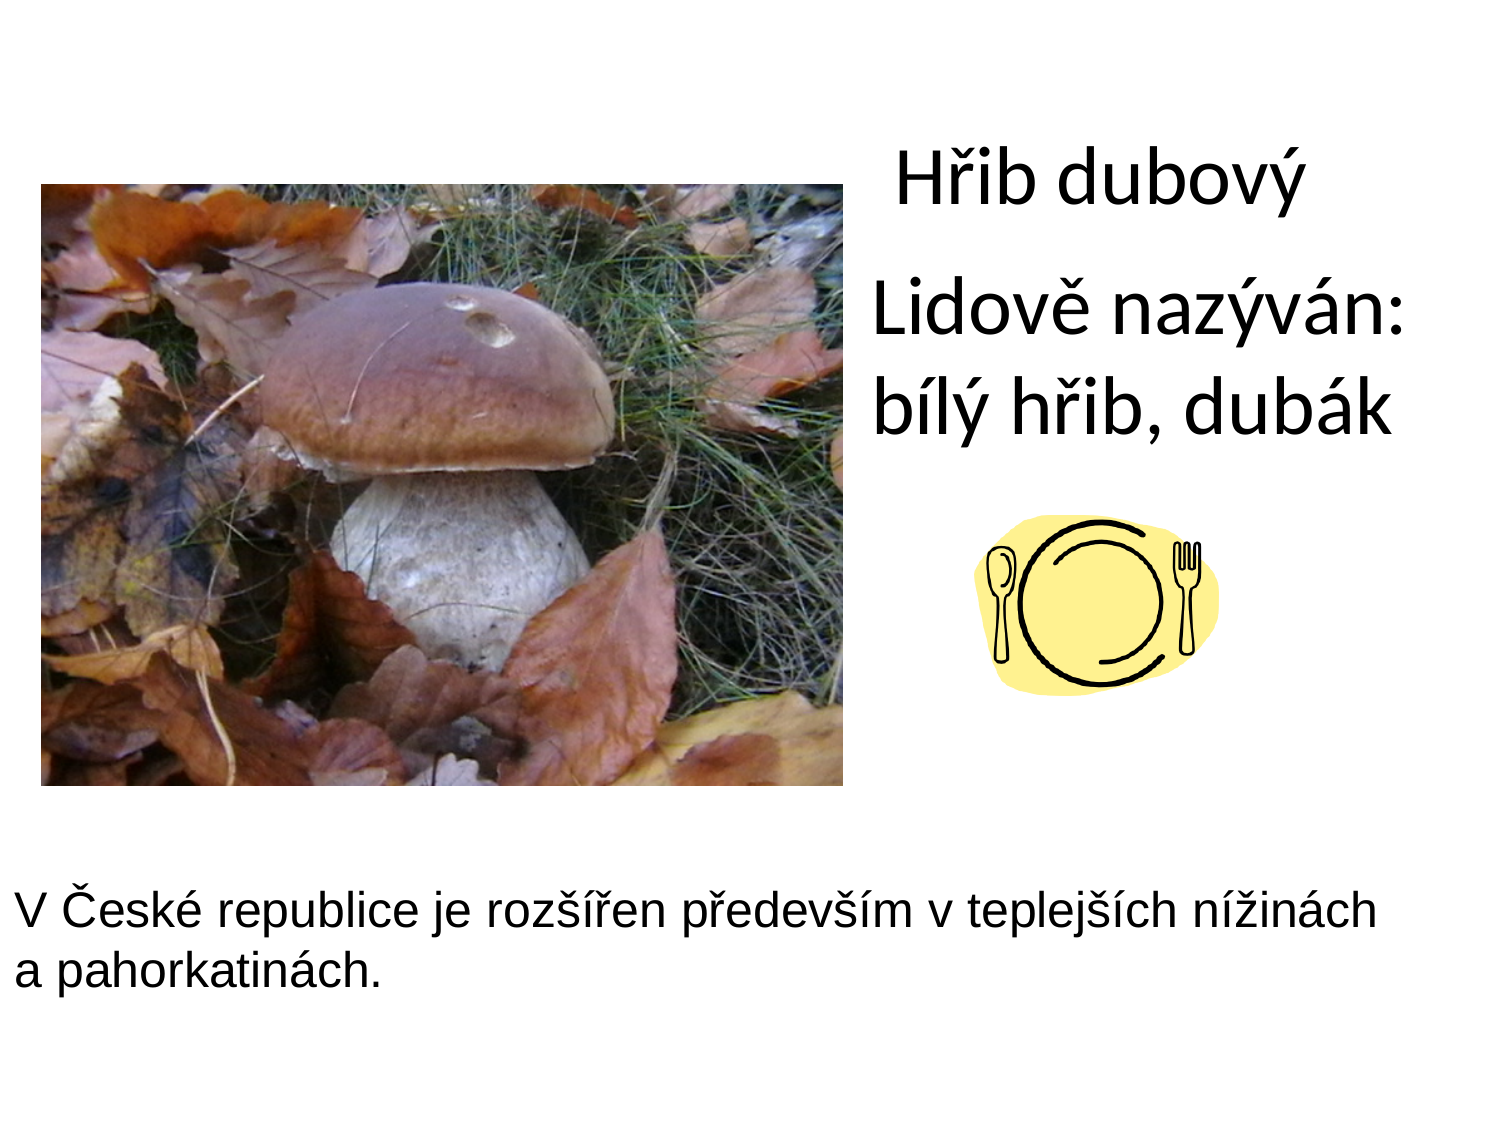

Hřib dubový
Lidově nazýván:
bílý hřib, dubák
V České republice je rozšířen především v teplejších nížinách
a pahorkatinách.